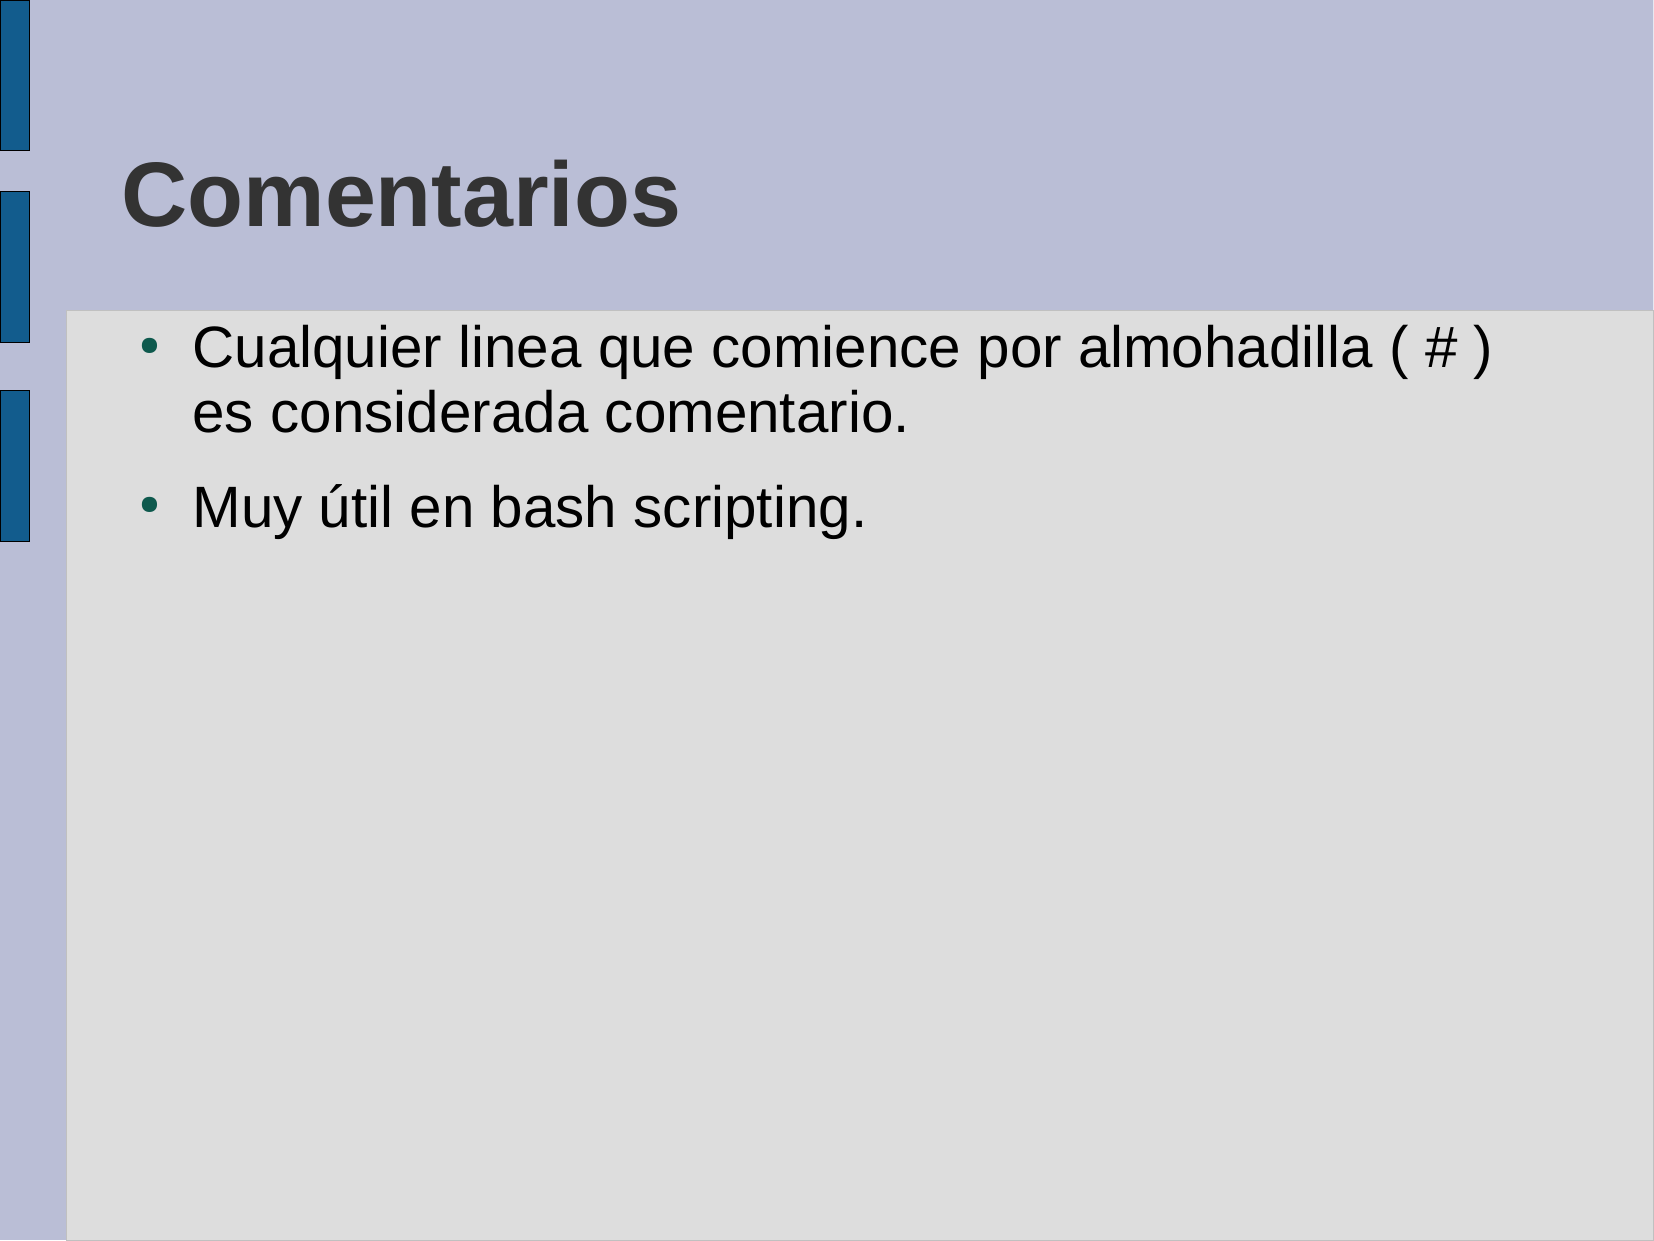

# Comentarios
Cualquier linea que comience por almohadilla ( # ) es considerada comentario.
Muy útil en bash scripting.